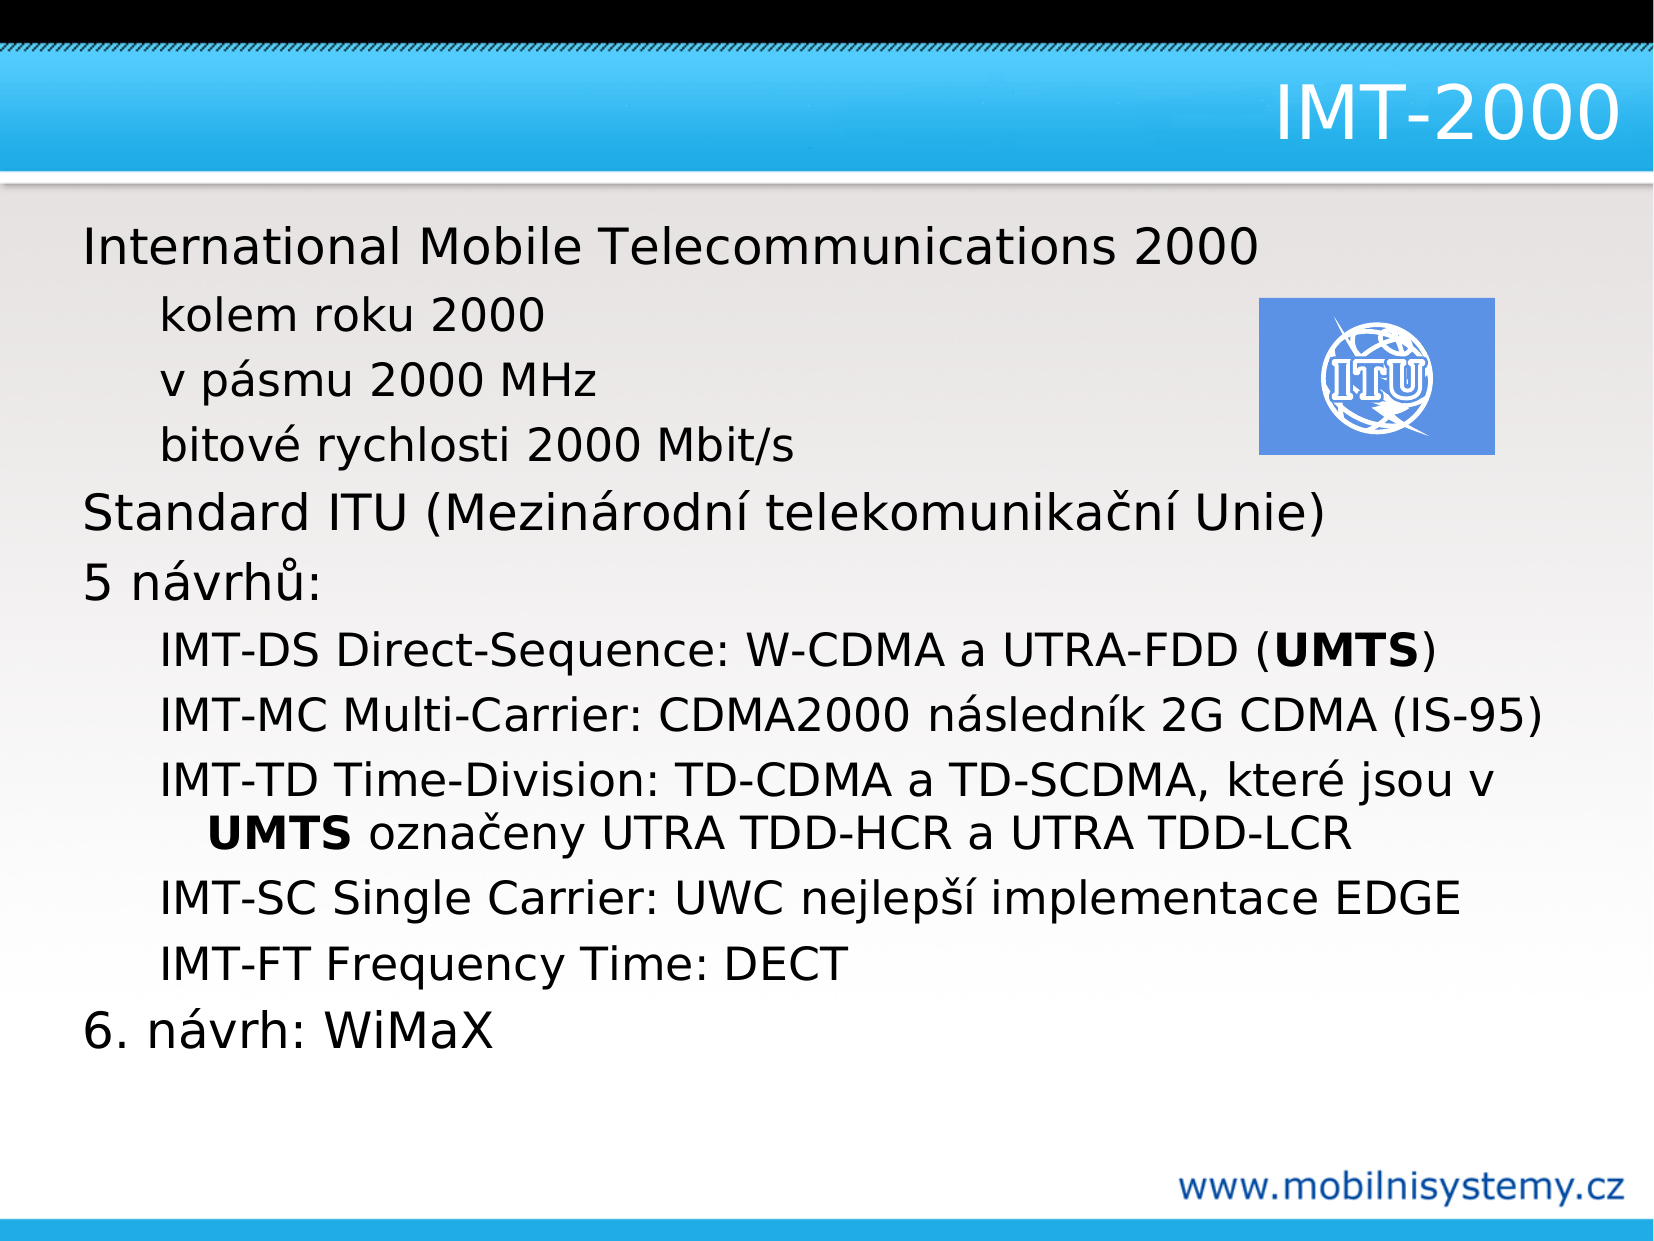

# IMT-2000
International Mobile Telecommunications 2000
kolem roku 2000
v pásmu 2000 MHz
bitové rychlosti 2000 Mbit/s
Standard ITU (Mezinárodní telekomunikační Unie)
5 návrhů:
IMT-DS Direct-Sequence: W-CDMA a UTRA-FDD (UMTS)
IMT-MC Multi-Carrier: CDMA2000 následník 2G CDMA (IS-95)
IMT-TD Time-Division: TD-CDMA a TD-SCDMA, které jsou v UMTS označeny UTRA TDD-HCR a UTRA TDD-LCR
IMT-SC Single Carrier: UWC nejlepší implementace EDGE
IMT-FT Frequency Time: DECT
6. návrh: WiMaX